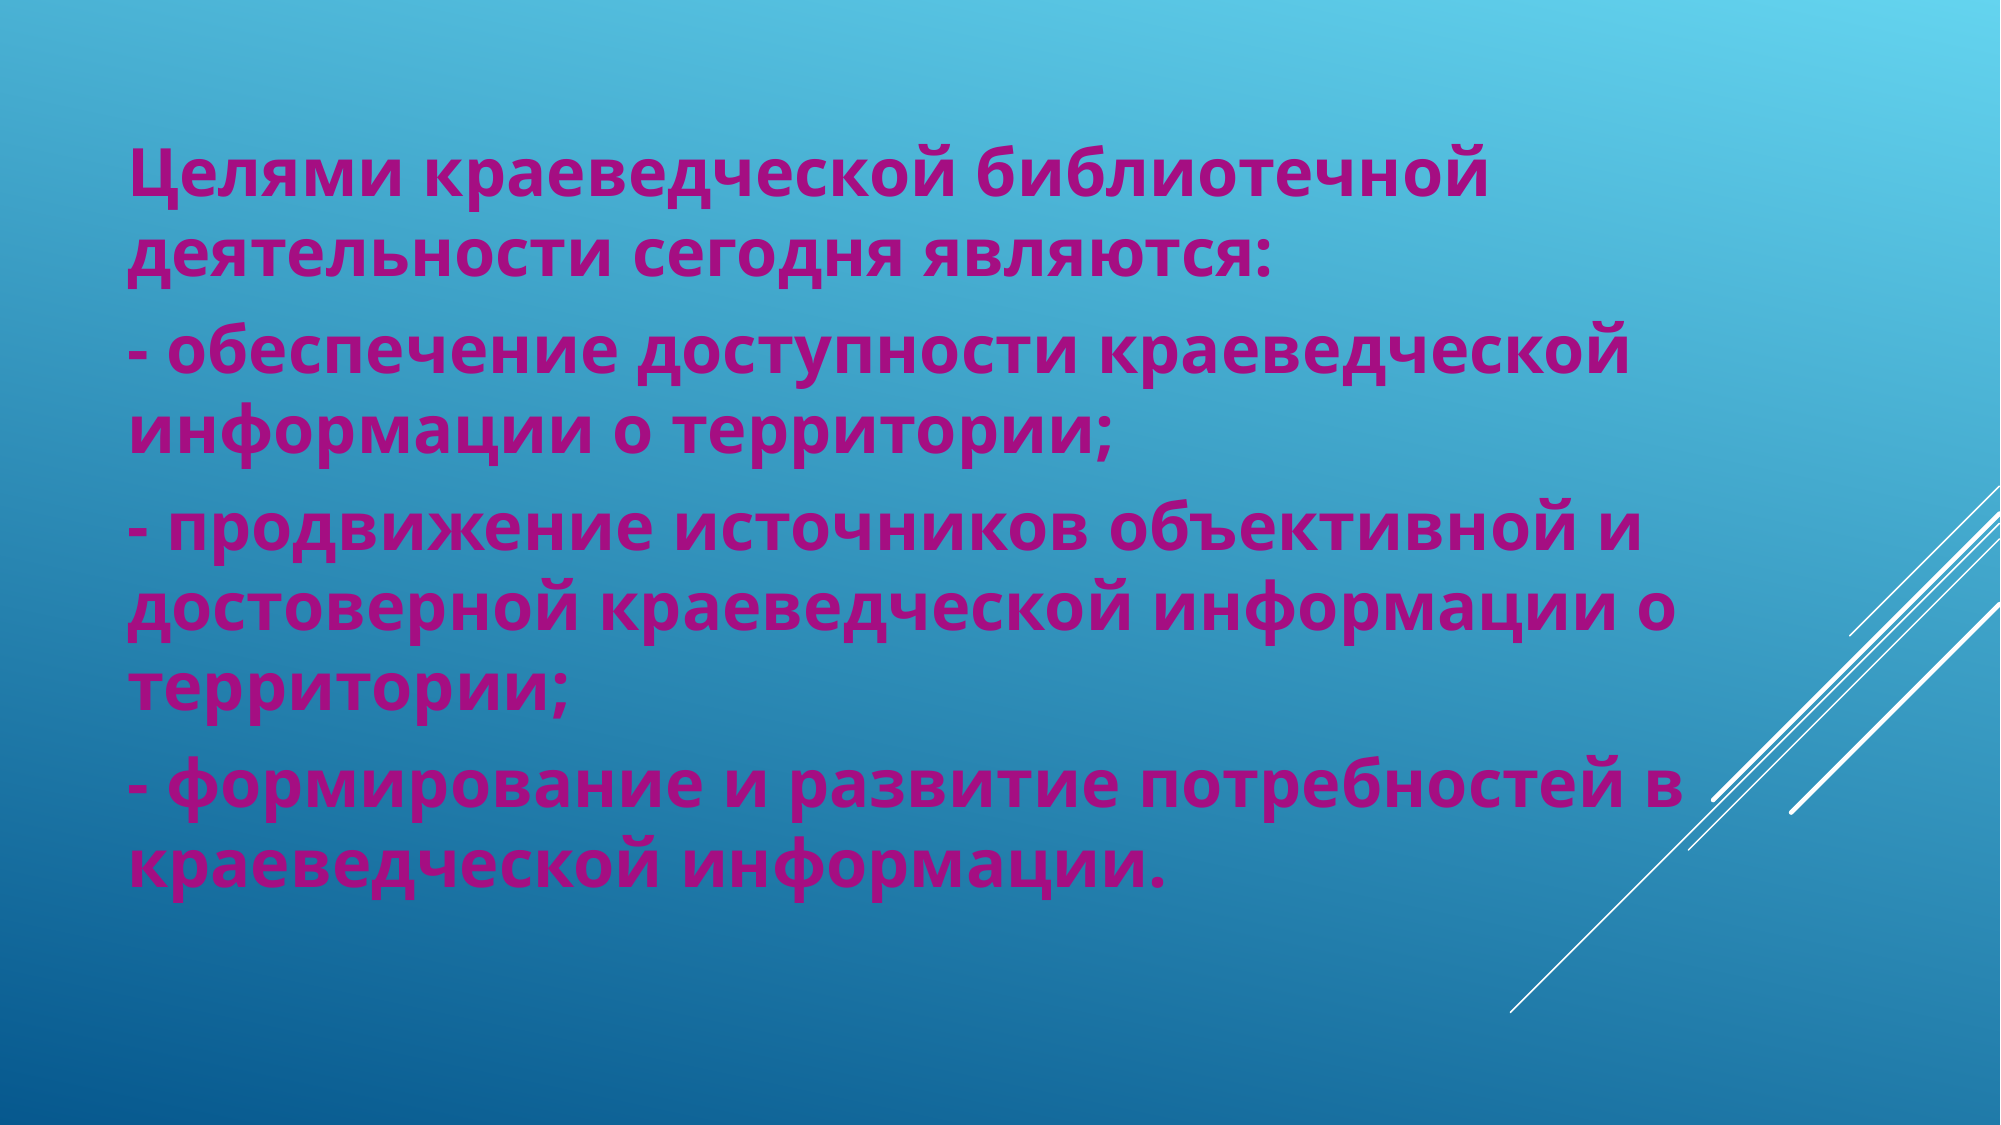

Целями краеведческой библиотечной деятельности сегодня являются:
- обеспечение доступности краеведческой информации о территории;
- продвижение источников объективной и достоверной краеведческой информации о территории;
- формирование и развитие потребностей в краеведческой информации.
#